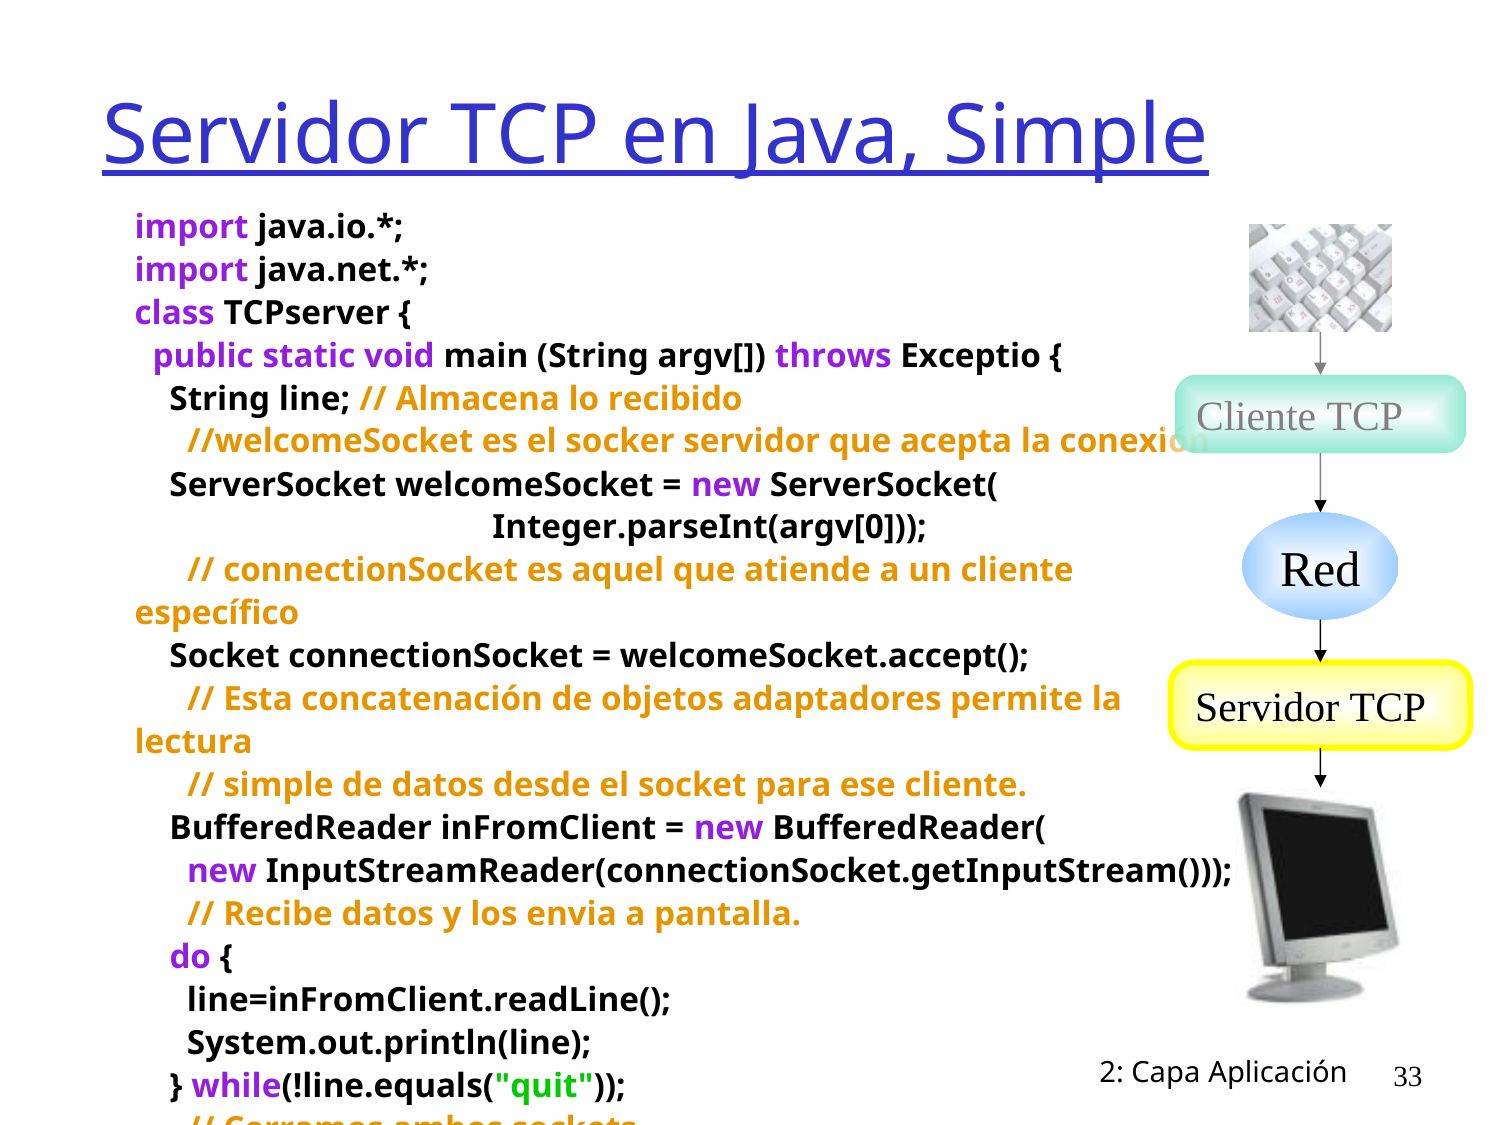

# Servidor TCP en Java, Simple
import java.io.*;
import java.net.*;
class TCPserver {
	public static void main (String argv[]) throws Exceptio {
 String line; // Almacena lo recibido
 //welcomeSocket es el socker servidor que acepta la conexión
 ServerSocket welcomeSocket = new ServerSocket(
 Integer.parseInt(argv[0]));
 // connectionSocket es aquel que atiende a un cliente específico
 Socket connectionSocket = welcomeSocket.accept();
 // Esta concatenación de objetos adaptadores permite la lectura
 // simple de datos desde el socket para ese cliente.
 BufferedReader inFromClient = new BufferedReader(
 new InputStreamReader(connectionSocket.getInputStream()));
 // Recibe datos y los envia a pantalla.
 do {
 line=inFromClient.readLine();
 System.out.println(line);
 } while(!line.equals("quit"));
 // Cerramos ambos sockets
 connectionSocket.close();
 welcomeSocket.close();
 }
}
Cliente TCP
Red
Red
Servidor TCP